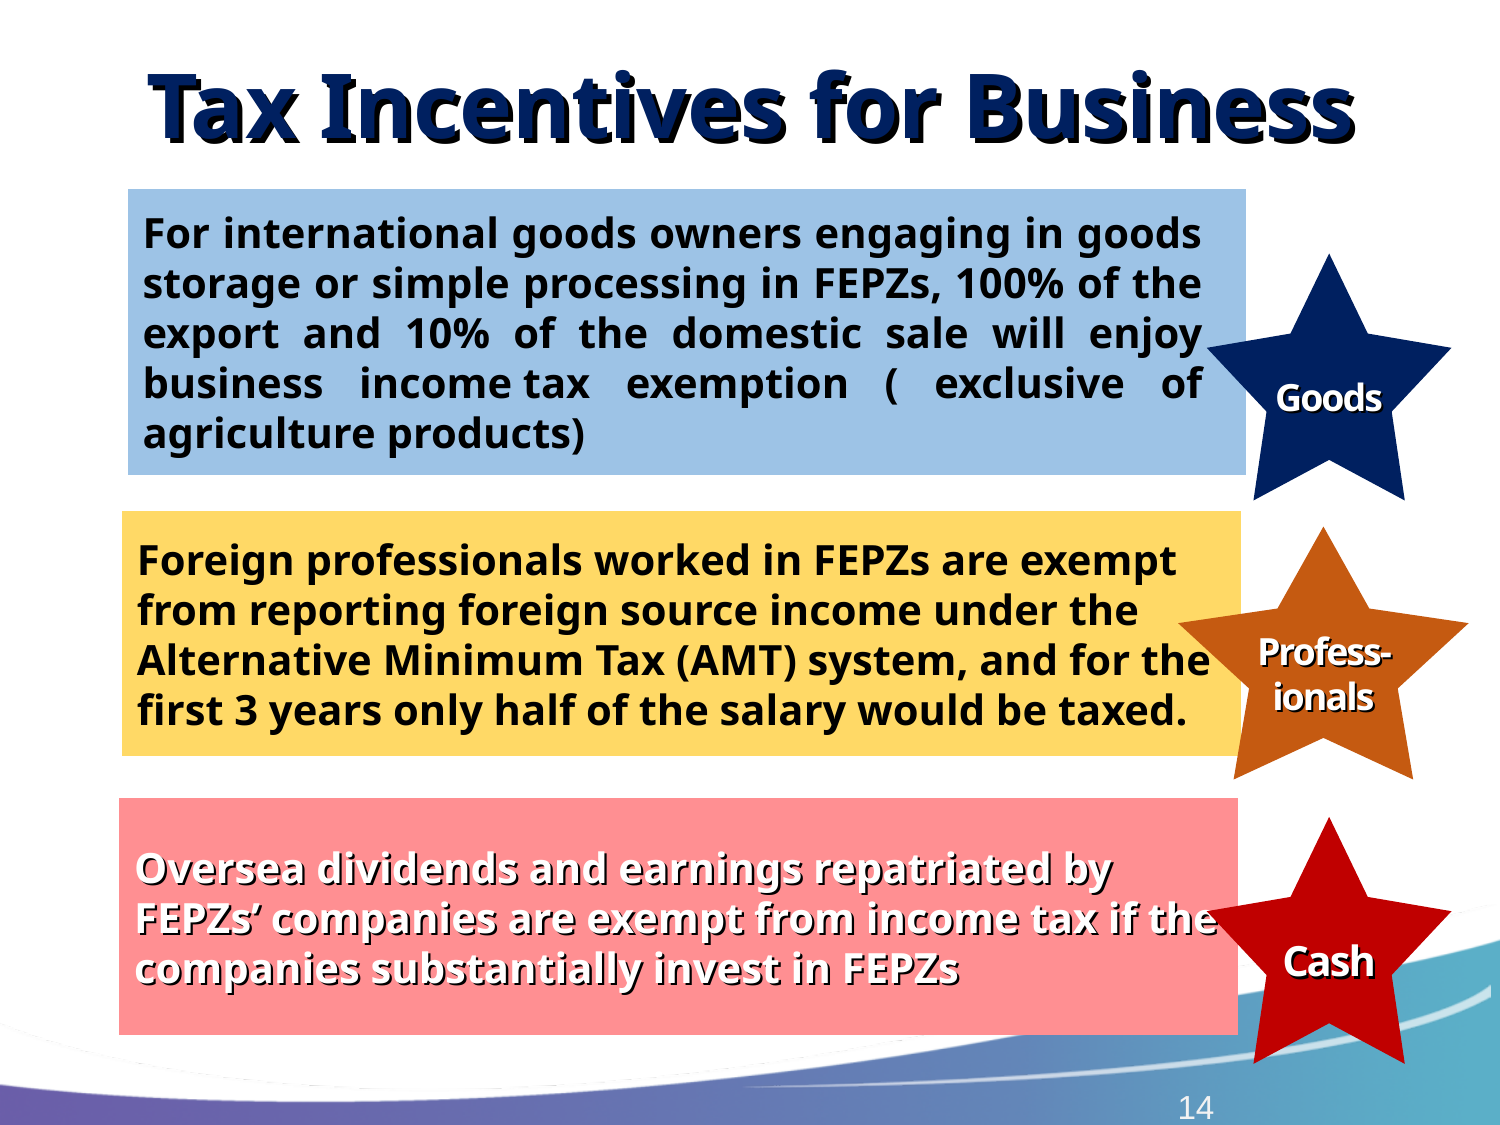

# Tax Incentives for Business
For international goods owners engaging in goods storage or simple processing in FEPZs, 100% of the export and 10% of the domestic sale will enjoy business income tax exemption ( exclusive of agriculture products)
Goods
Foreign professionals worked in FEPZs are exempt from reporting foreign source income under the Alternative Minimum Tax (AMT) system, and for the first 3 years only half of the salary would be taxed.
Profess-ionals
Oversea dividends and earnings repatriated by FEPZs’ companies are exempt from income tax if the companies substantially invest in FEPZs
Cash